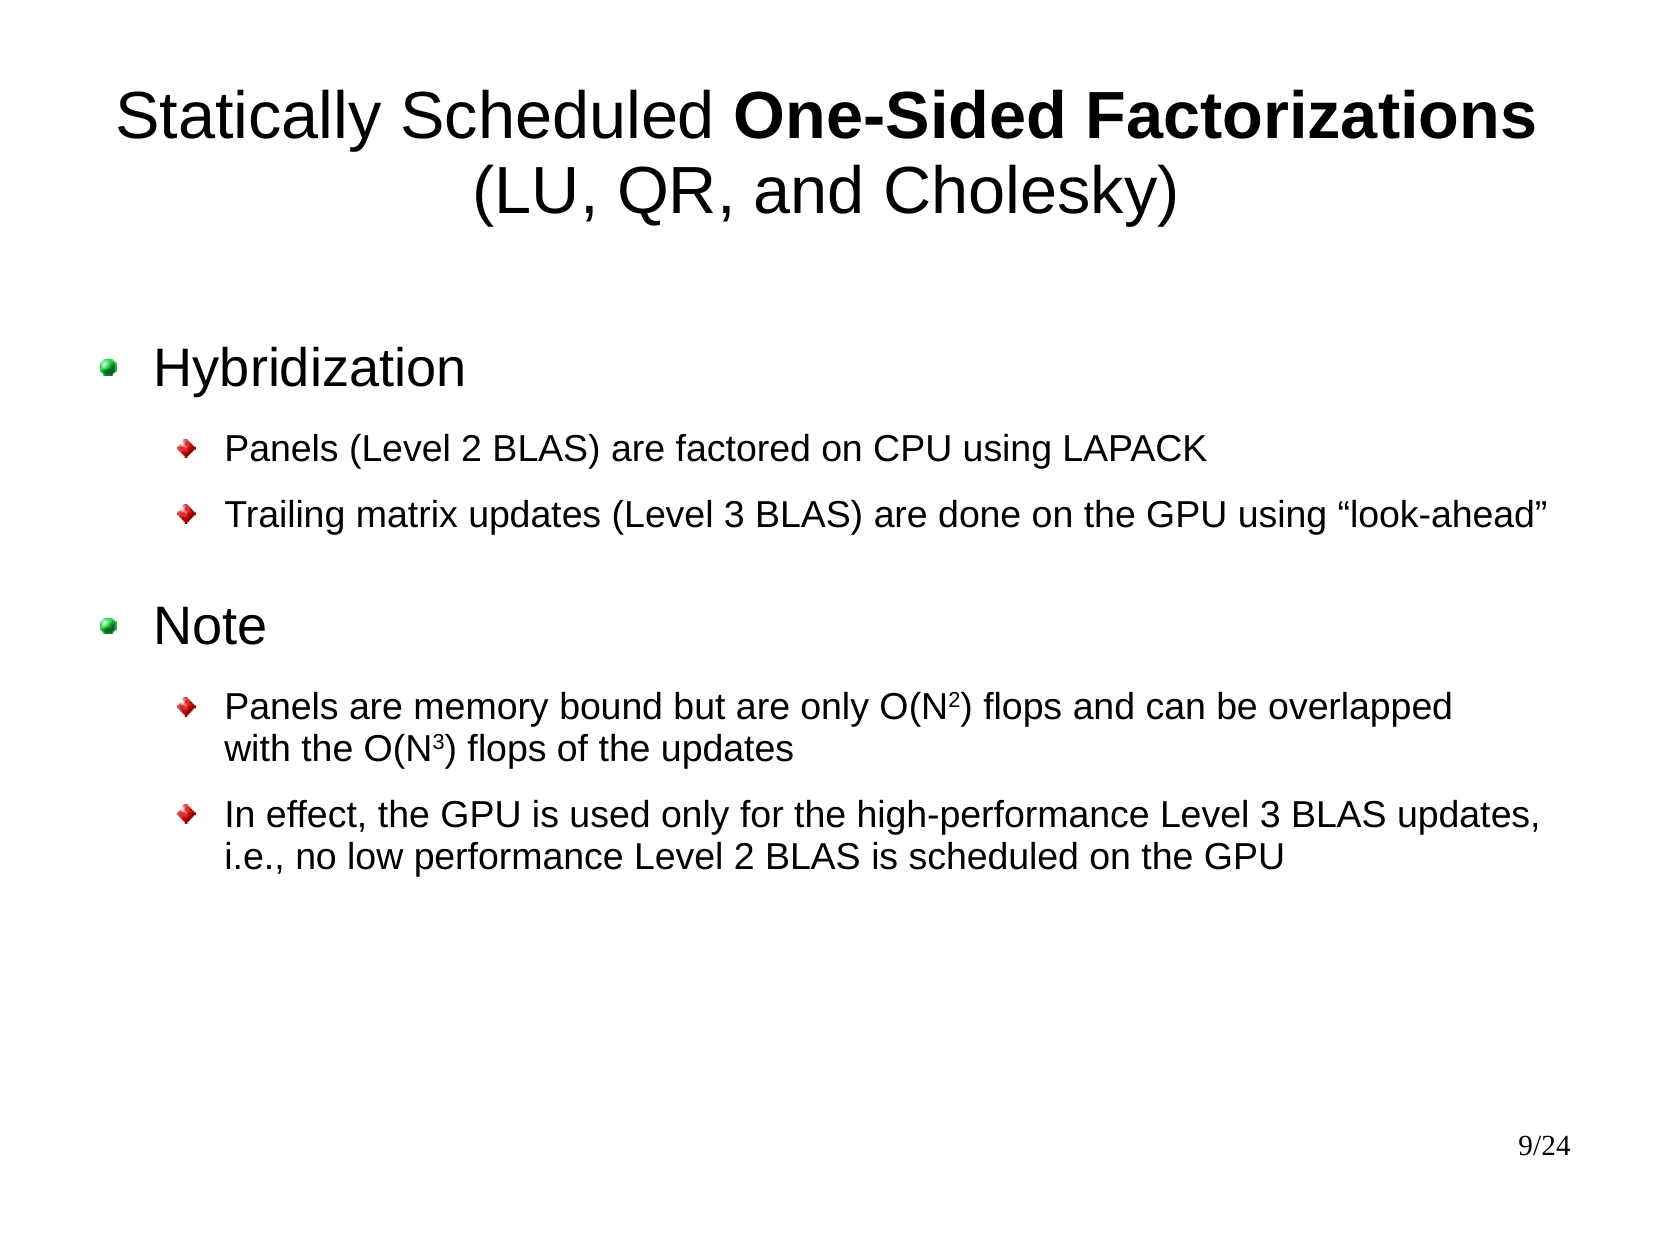

# Statically Scheduled One-Sided Factorizations (LU, QR, and Cholesky)
Hybridization
Panels (Level 2 BLAS) are factored on CPU using LAPACK
Trailing matrix updates (Level 3 BLAS) are done on the GPU using “look-ahead”
Note
Panels are memory bound but are only O(N2) flops and can be overlapped
with the O(N3) flops of the updates
In effect, the GPU is used only for the high-performance Level 3 BLAS updates,
i.e., no low performance Level 2 BLAS is scheduled on the GPU
9